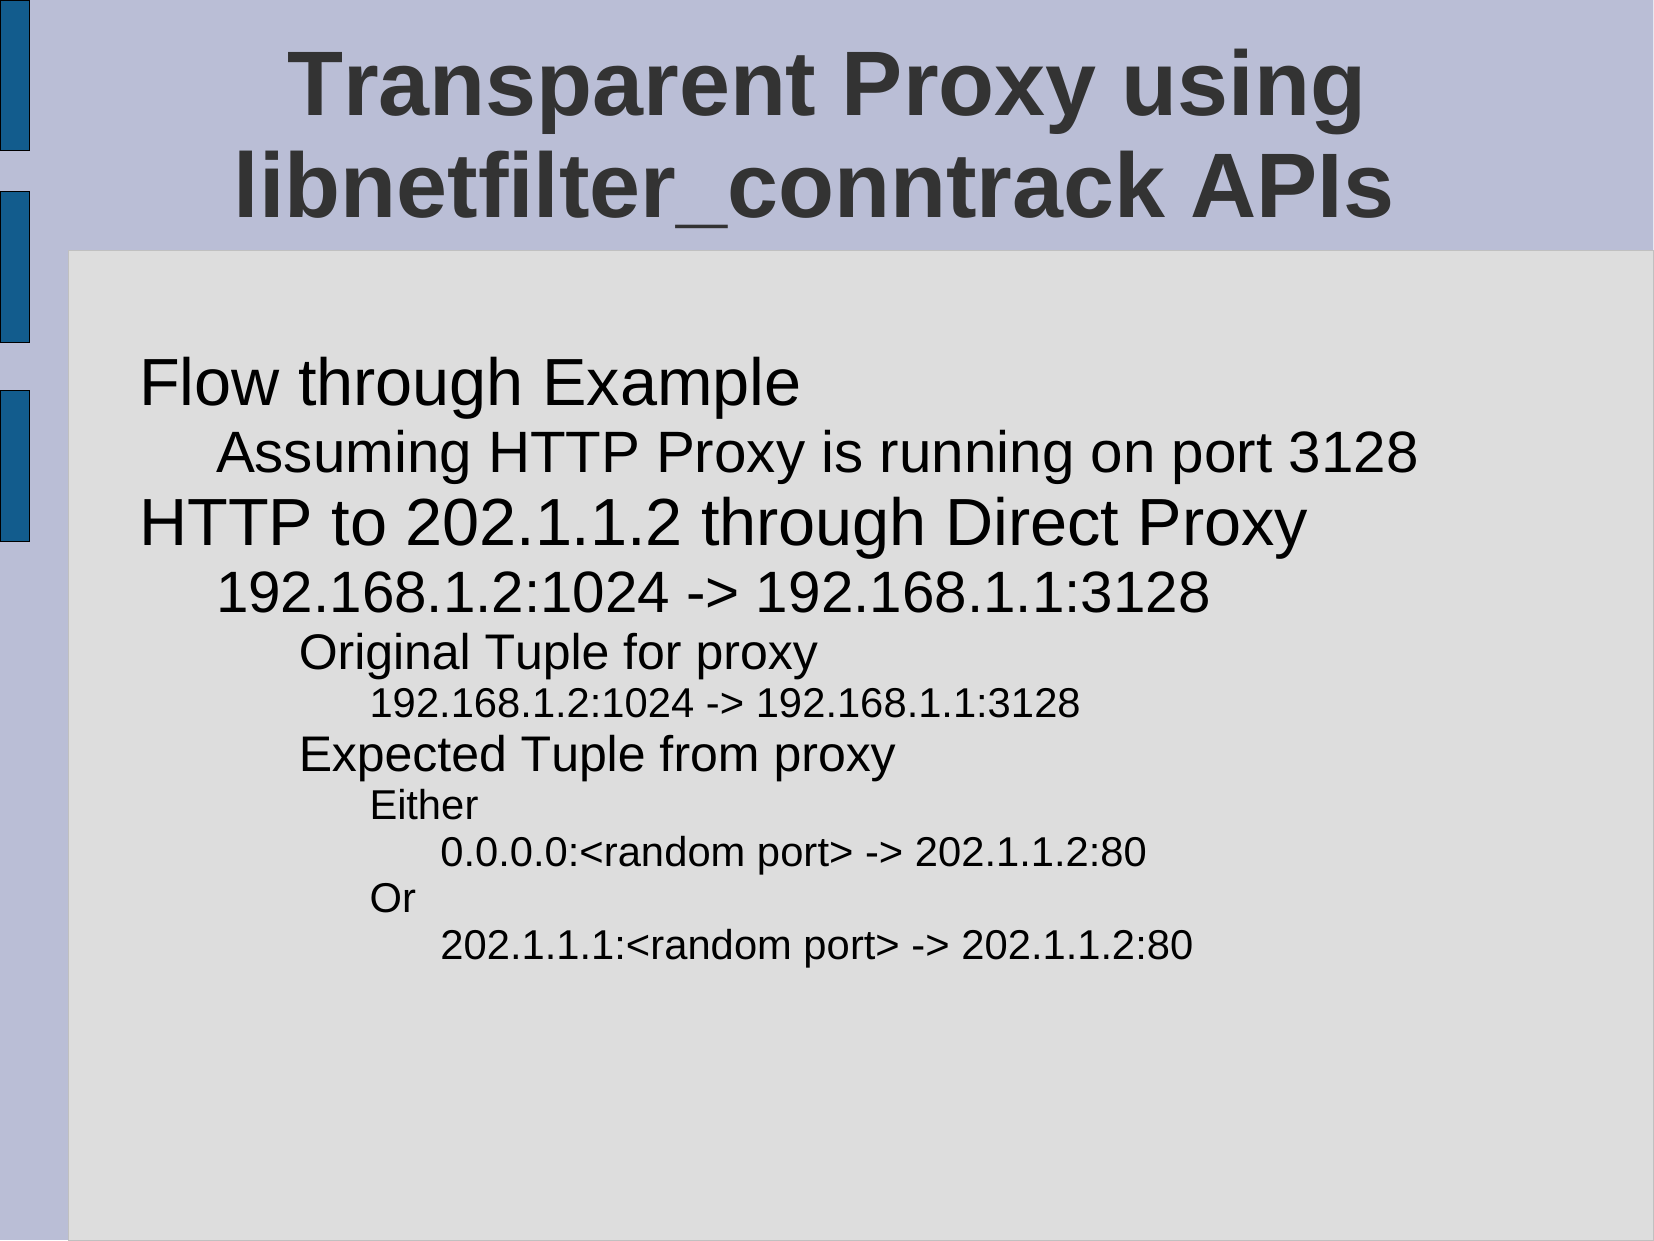

# Transparent Proxy using libnetfilter_conntrack APIs
Flow through Example
Assuming HTTP Proxy is running on port 3128
HTTP to 202.1.1.2 through Direct Proxy
192.168.1.2:1024 -> 192.168.1.1:3128
Original Tuple for proxy
192.168.1.2:1024 -> 192.168.1.1:3128
Expected Tuple from proxy
Either
0.0.0.0:<random port> -> 202.1.1.2:80
Or
202.1.1.1:<random port> -> 202.1.1.2:80